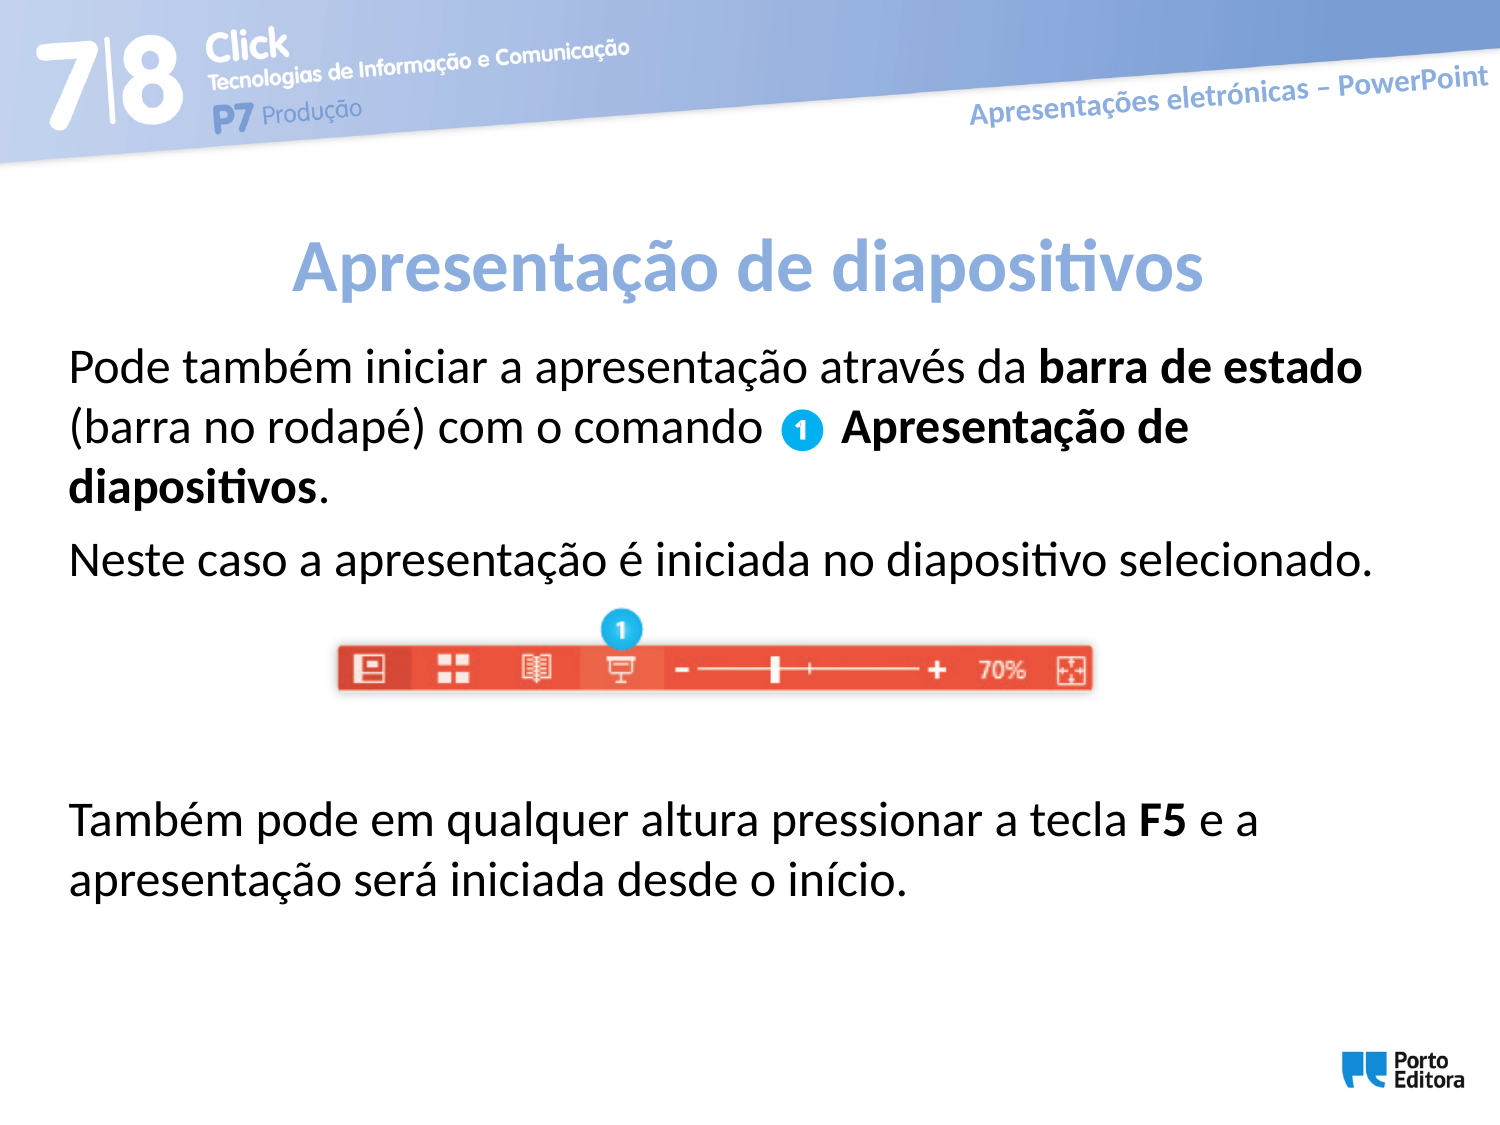

Apresentações eletrónicas – PowerPoint
Apresentação de diapositivos
Pode também iniciar a apresentação através da barra de estado (barra no rodapé) com o comando ❶ Apresentação de diapositivos.
Neste caso a apresentação é iniciada no diapositivo selecionado.
Também pode em qualquer altura pressionar a tecla F5 e a apresentação será iniciada desde o início.